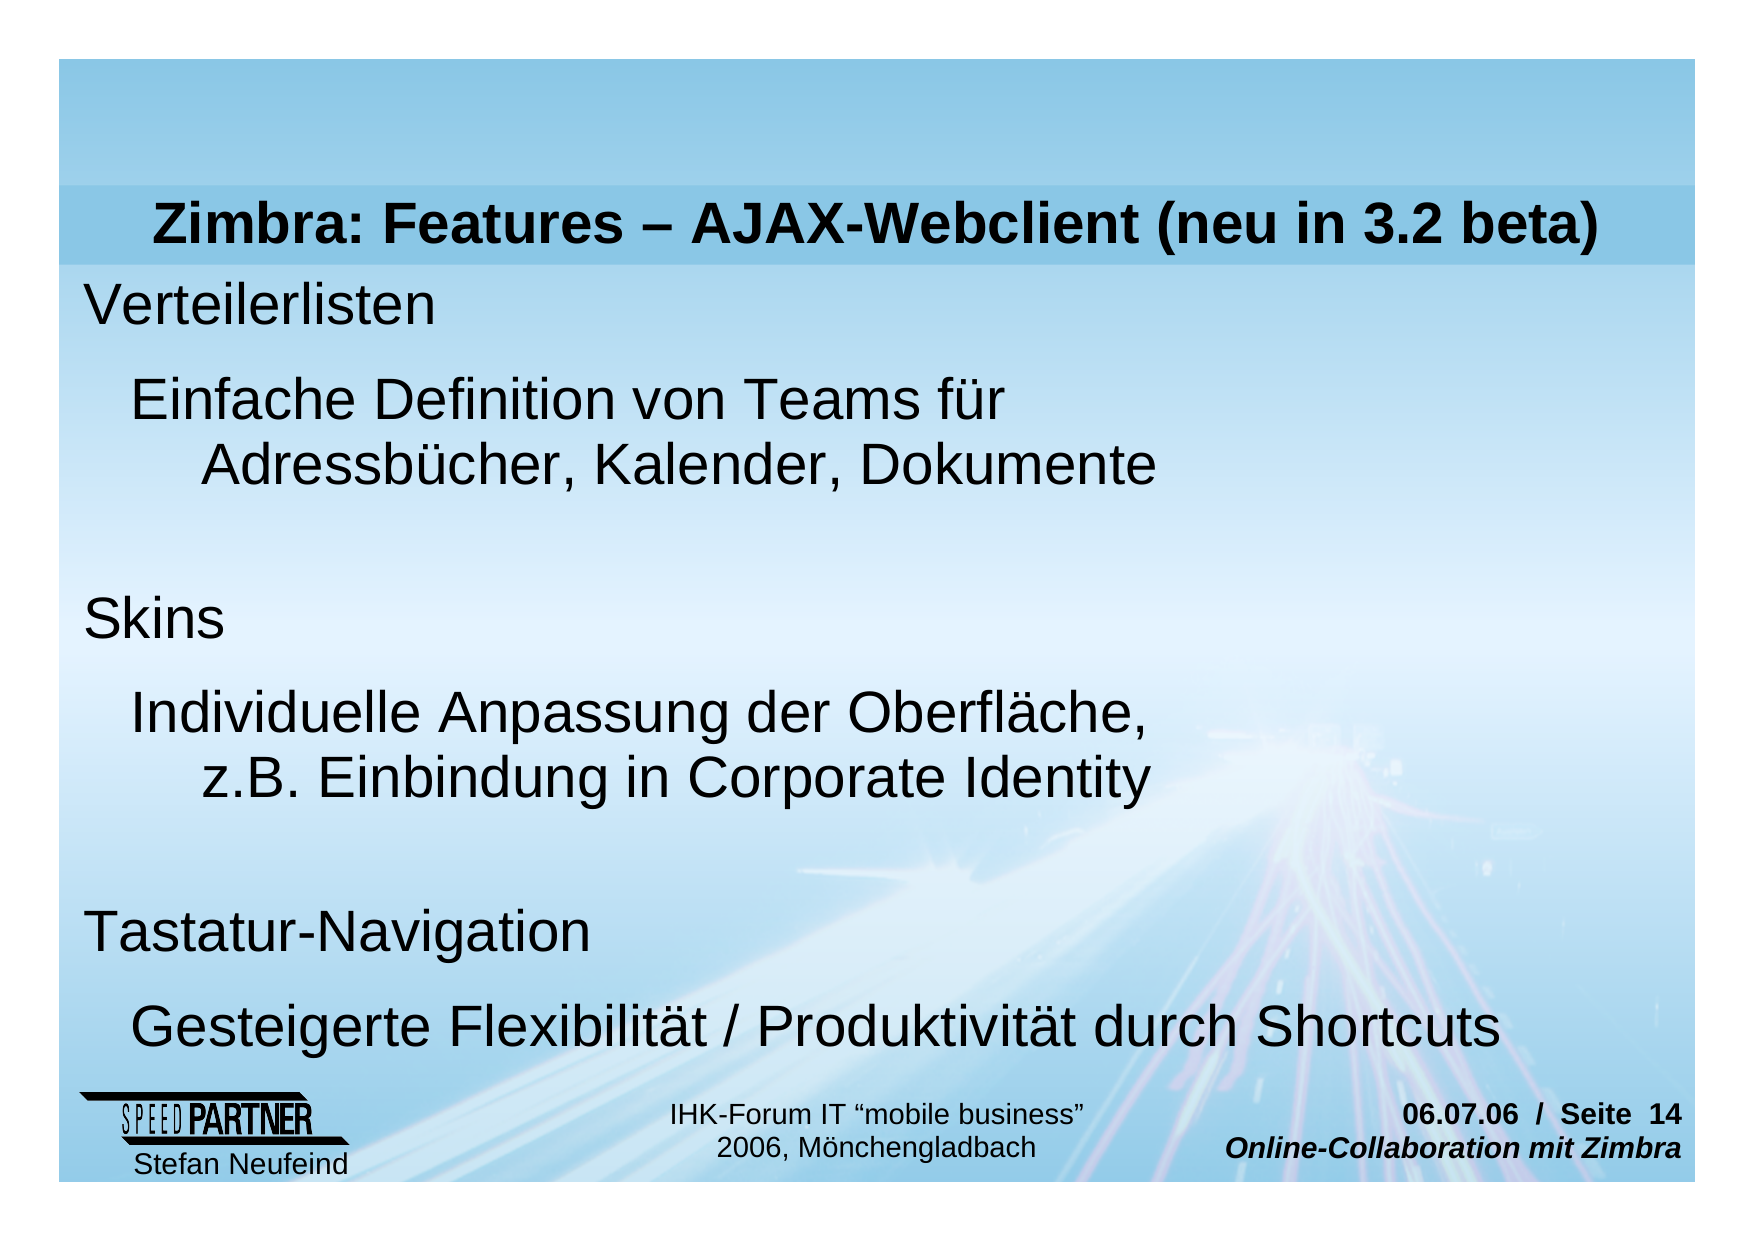

# Zimbra: Features – AJAX-Webclient (neu in 3.2 beta)
Verteilerlisten
Einfache Definition von Teams für
Adressbücher, Kalender, Dokumente
Skins
Individuelle Anpassung der Oberfläche,
z.B. Einbindung in Corporate Identity
Tastatur-Navigation
Gesteigerte Flexibilität / Produktivität durch Shortcuts